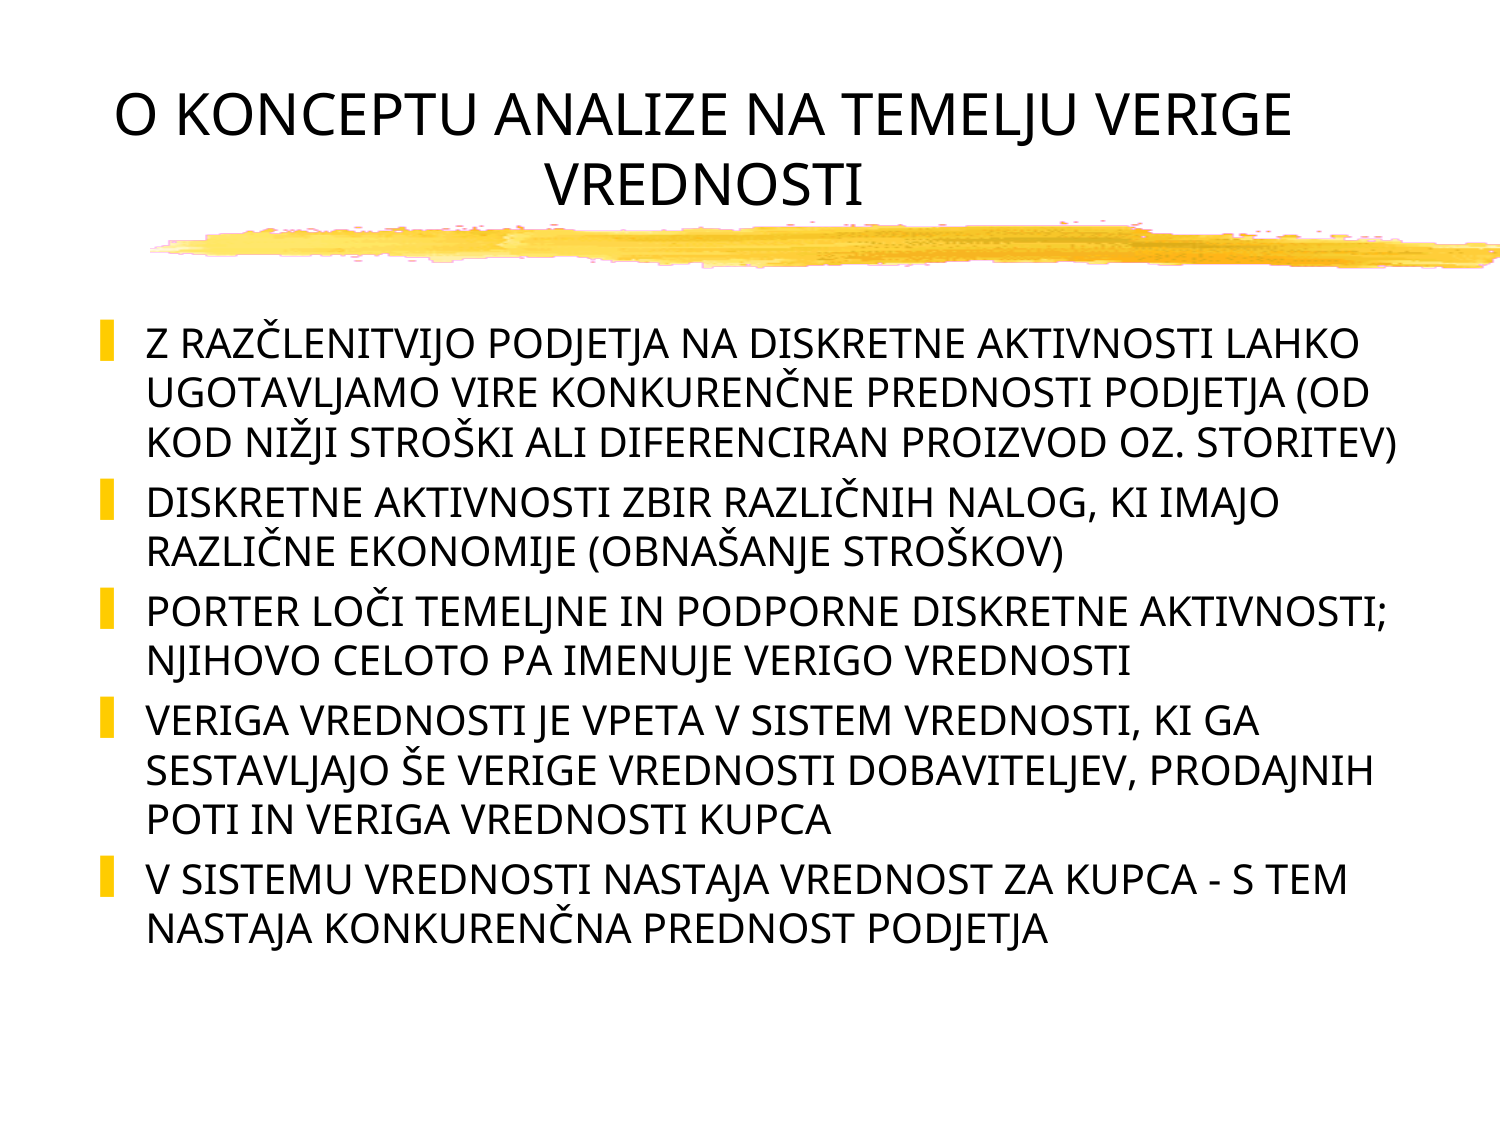

# O KONCEPTU ANALIZE NA TEMELJU VERIGE VREDNOSTI
Z RAZČLENITVIJO PODJETJA NA DISKRETNE AKTIVNOSTI LAHKO UGOTAVLJAMO VIRE KONKURENČNE PREDNOSTI PODJETJA (OD KOD NIŽJI STROŠKI ALI DIFERENCIRAN PROIZVOD OZ. STORITEV)
DISKRETNE AKTIVNOSTI ZBIR RAZLIČNIH NALOG, KI IMAJO RAZLIČNE EKONOMIJE (OBNAŠANJE STROŠKOV)
PORTER LOČI TEMELJNE IN PODPORNE DISKRETNE AKTIVNOSTI; NJIHOVO CELOTO PA IMENUJE VERIGO VREDNOSTI
VERIGA VREDNOSTI JE VPETA V SISTEM VREDNOSTI, KI GA SESTAVLJAJO ŠE VERIGE VREDNOSTI DOBAVITELJEV, PRODAJNIH POTI IN VERIGA VREDNOSTI KUPCA
V SISTEMU VREDNOSTI NASTAJA VREDNOST ZA KUPCA - S TEM NASTAJA KONKURENČNA PREDNOST PODJETJA